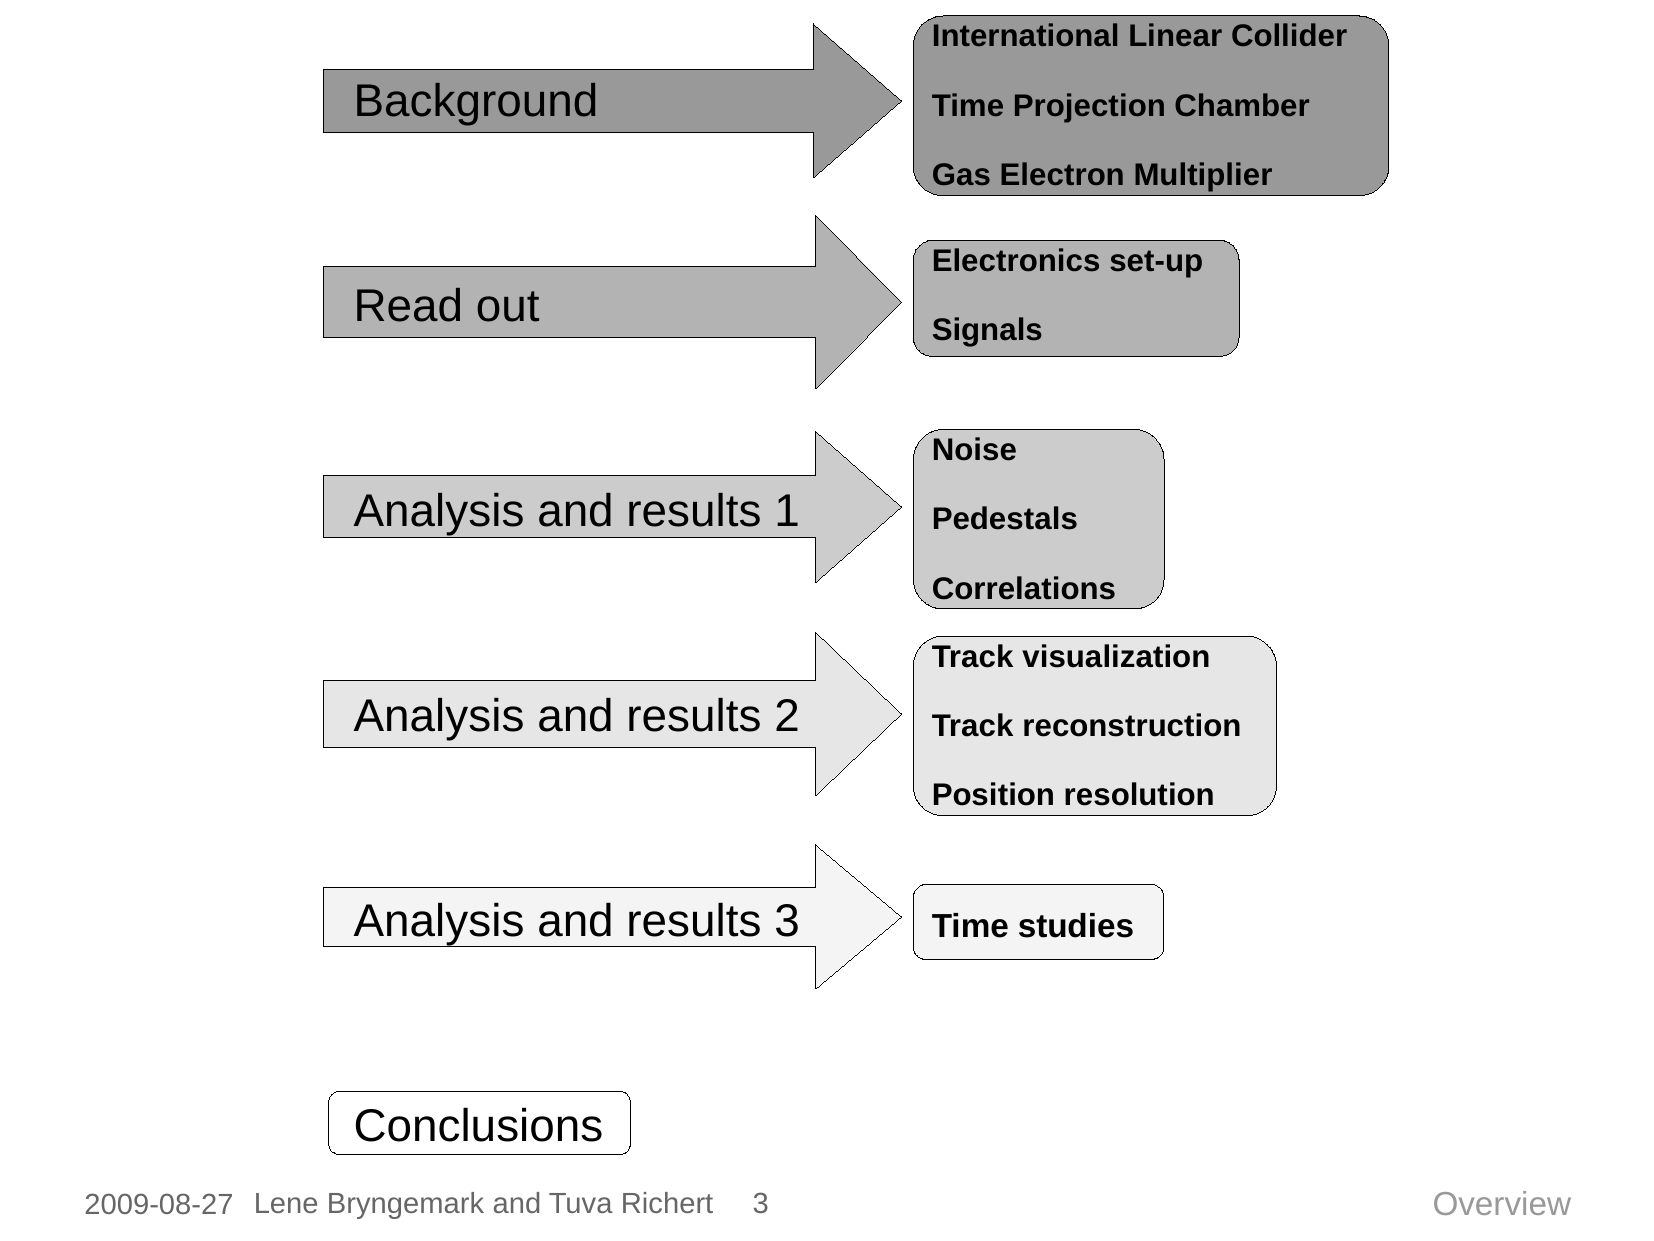

International Linear Collider
Time Projection Chamber
Gas Electron Multiplier
Background
Read out
Analysis and results 1
Analysis and results 2
Analysis and results 3
Conclusions
Electronics set-up
Signals
Noise
Pedestals
Correlations
Track visualization
Track reconstruction
Position resolution
Time studies
# Overview
Lene Bryngemark and Tuva Richert
3
2009-08-27